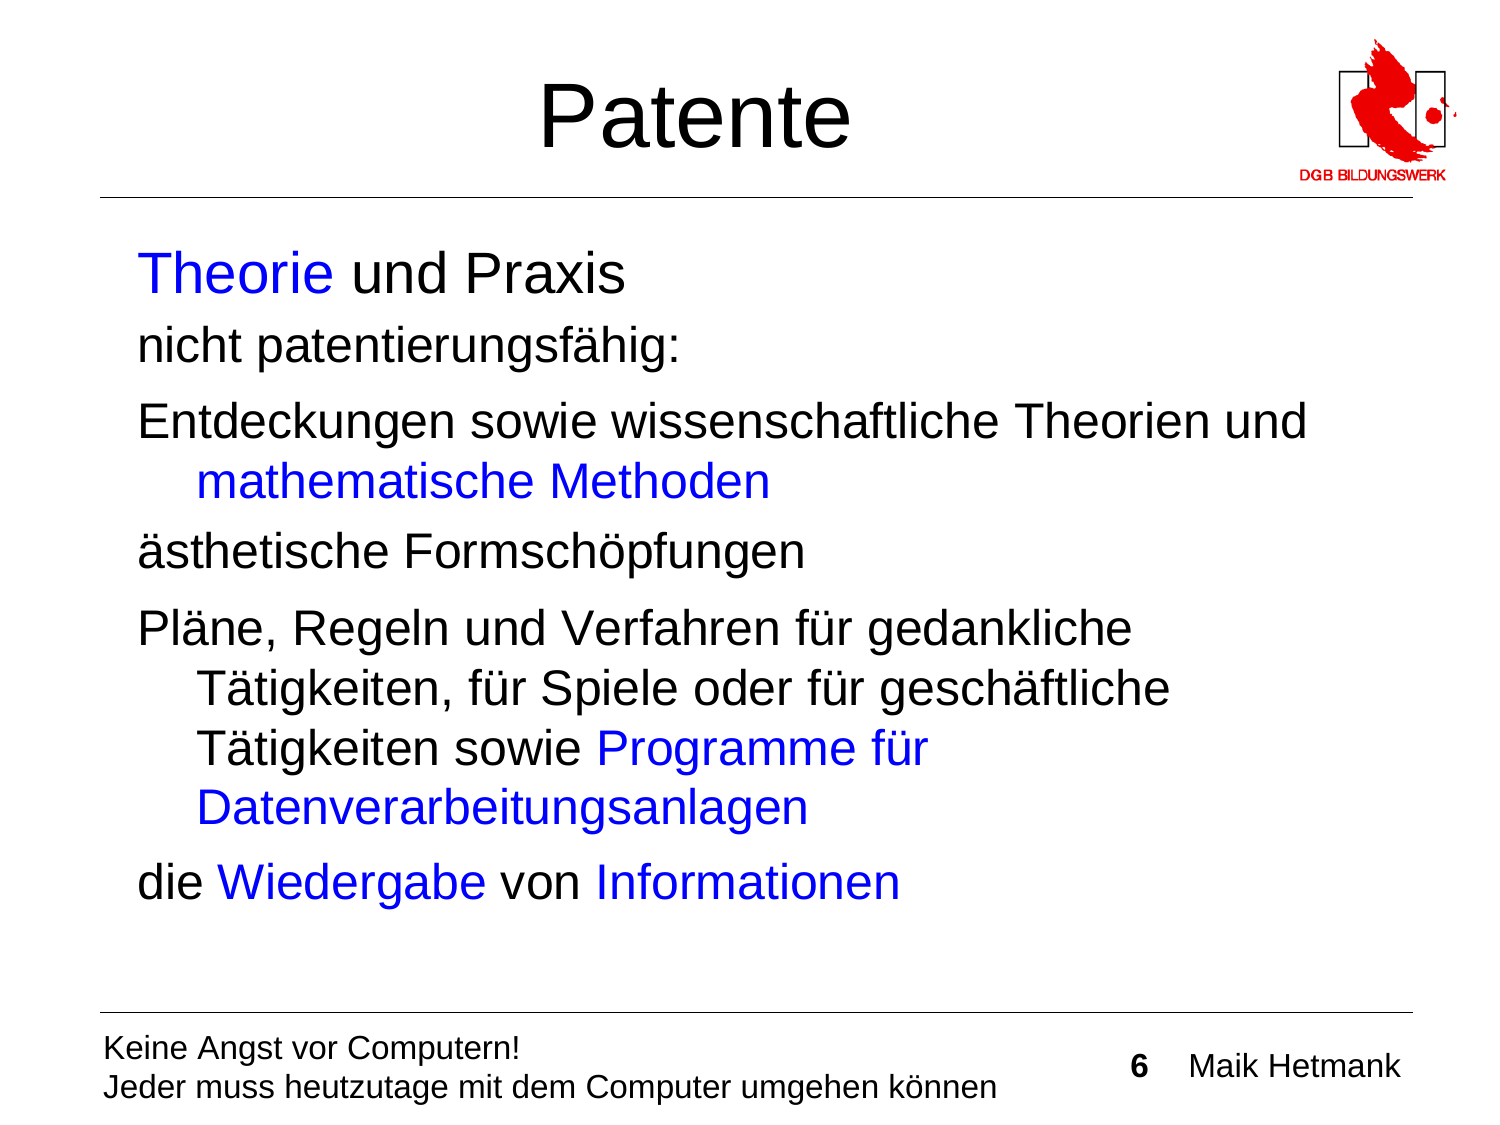

# Patente
Theorie und Praxis
nicht patentierungsfähig:
Entdeckungen sowie wissenschaftliche Theorien und mathematische Methoden
ästhetische Formschöpfungen
Pläne, Regeln und Verfahren für gedankliche Tätigkeiten, für Spiele oder für geschäftliche Tätigkeiten sowie Programme für Datenverarbeitungsanlagen
die Wiedergabe von Informationen